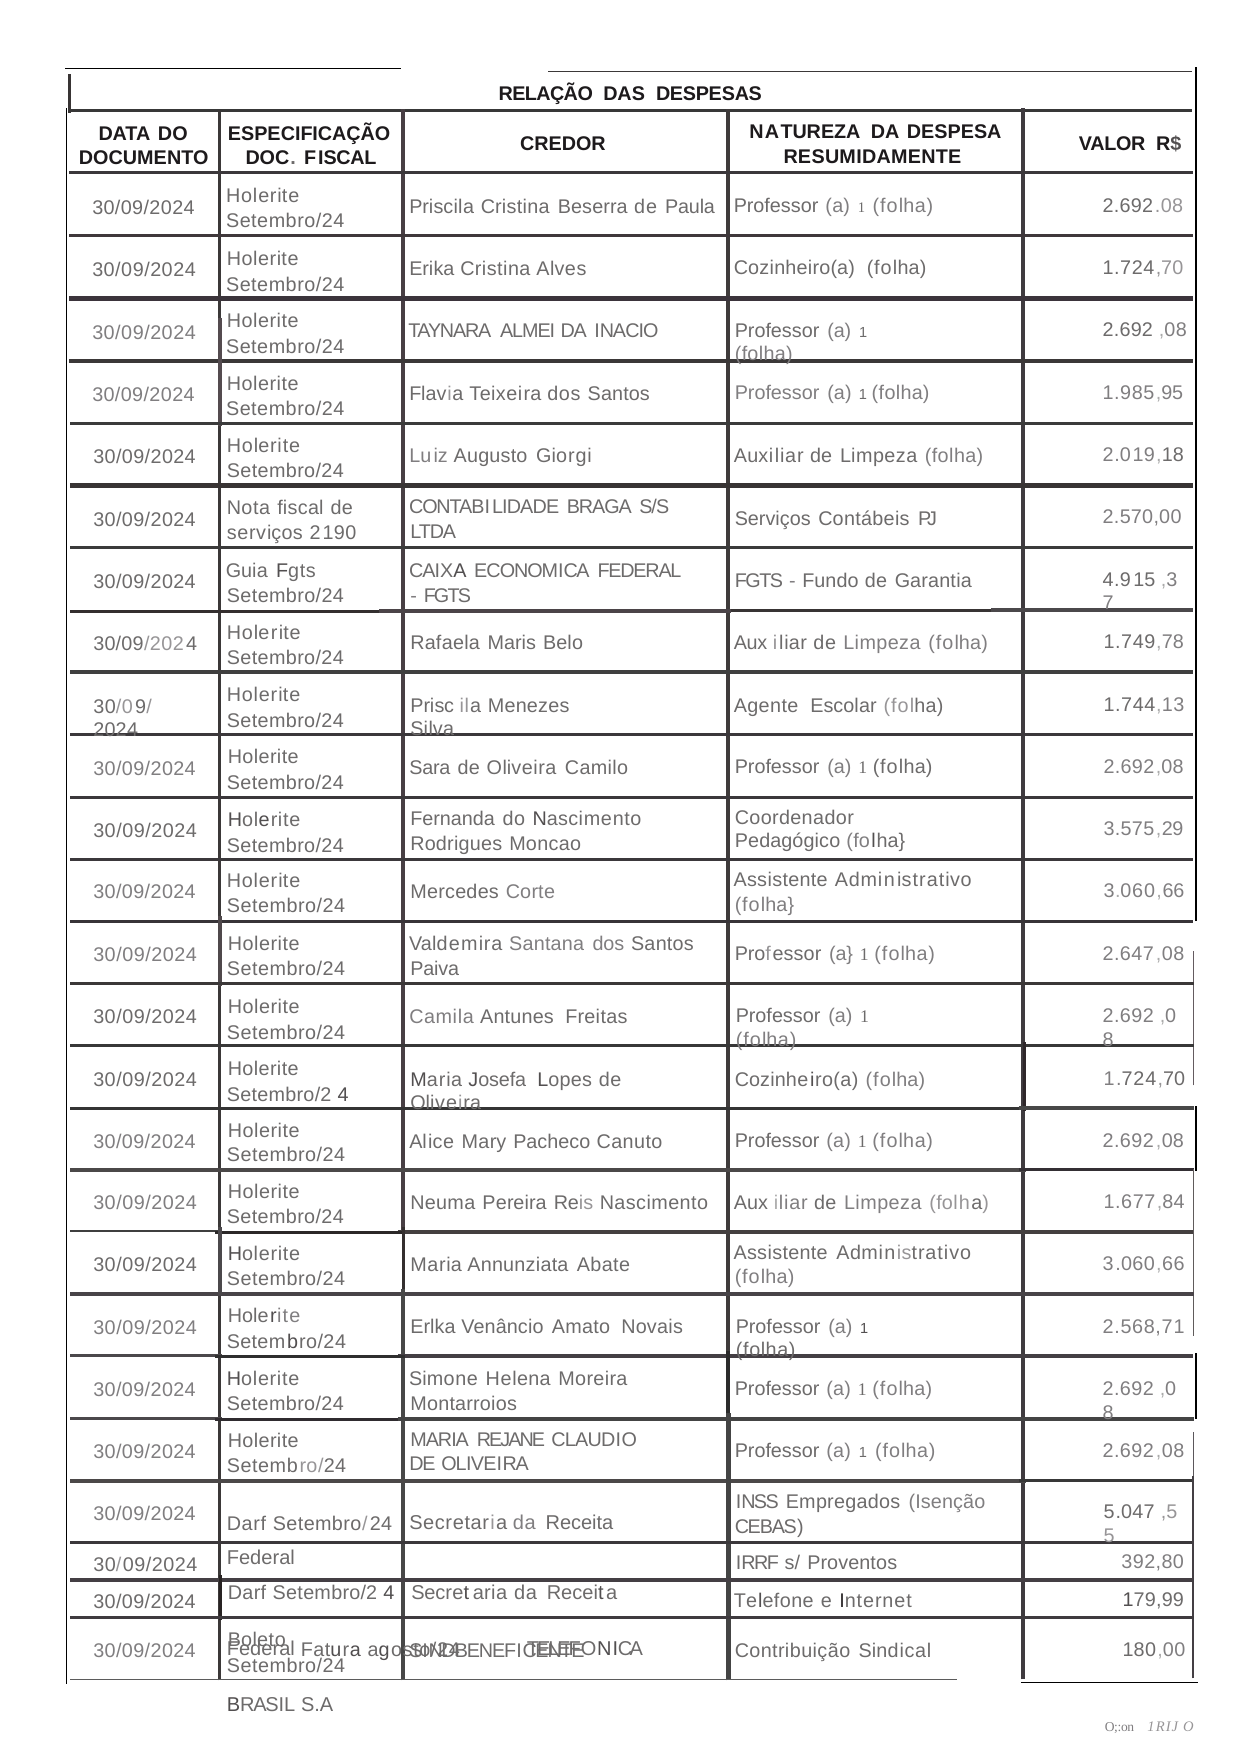

RELAÇÃO DAS DESPESAS
NATUREZA DA DESPESA RESUMIDAMENTE
DATA DO DOCUMENTO
ESPECIFICAÇÃO DOC. FISCAL
CREDOR
VALOR R$
Holerite Setembro/24
Professor (a) 1 (folha)
2.692.08
Priscila Cristina Beserra de Paula
30/09/2024
Holerite Setembro/24
Cozinheiro(a) (folha)
1.724,70
Erika Cristina Alves
30/09/2024
Holerite Setembro/24
2.692 ,08
TAYNARA ALMEI DA INACIO
Professor (a) 1 (folha)
30/09/2024
Holerite Setembro/24
Professor (a) 1 (folha)
1.985,95
Flavia Teixeira dos Santos
30/09/2024
Holerite Setembro/24
2.019,18
Luiz Augusto Giorgi
Auxiliar de Limpeza (folha)
30/09/2024
CONTABILIDADE BRAGA S/S LTDA
Nota fiscal de serviços 2190
2.570,00
Serviços Contábeis PJ
30/09/2024
CAIXA ECONOMICA FEDERAL - FGTS
Guia Fgts Setembro/24
4.915 ,37
FGTS - Fundo de Garantia
30/09/2024
Holerite Setembro/24
1.749,78
Rafaela Maris Belo
Aux iliar de Limpeza (folha)
30/09/2024
Holerite Setembro/24
1.744,13
Prisc ila Menezes Silva
Agente Escolar (folha)
30/09/ 2024
Holerite Setembro/24
Professor (a) 1 (folha)
2.692,08
Sara de Oliveira Camilo
30/09/2024
Holerite Setembro/24
Fernanda do Nascimento Rodrigues Moncao
Coordenador Pedagógico (folha}
3.575,29
30/09/2024
Assistente Administrativo (folha}
Holerite Setembro/24
3.060,66
30/09/2024
Mercedes Corte
Holerite Setembro/24
Valdemira Santana dos Santos Paiva
Professor (a} 1 (folha)
2.647,08
30/09/2024
Holerite Setembro/24
Professor (a) 1 (folha)
2.692 ,08
30/09/2024
Camila Antunes Freitas
Holerite Setembro/2 4
1.724,70
Maria Josefa Lopes de Oliveira
Cozinheiro(a) (folha)
30/09/2024
Holerite Setembro/24
Professor (a) 1 (folha)
2.692,08
30/09/2024
Alice Mary Pacheco Canuto
Holerite Setembro/24
1.677,84
30/09/2024
Neuma Pereira Reis Nascimento
Aux iliar de Limpeza (folha)
Holerite Setembro/24
Assistente Administrativo (folha)
3.060,66
30/09/2024
Maria Annunziata Abate
Holerite Setembro/24
Erlka Venâncio Amato Novais
Professor (a) 1 (folha)
2.568,71
30/09/2024
Holerite Setembro/24
Simone Helena Moreira Montarroios
Professor (a) 1 (folha)
2.692 ,08
30/09/2024
Holerite Setembro/24
MARIA REJANE CLAUDIO DE OLIVEIRA
Professor (a) 1 (folha)
2.692,08
30/09/2024
INSS Empregados (Isenção CEBAS)
5.047 ,55
30/09/2024
Darf Setembro/24 Secretaria da Receita Federal
392,80
Darf Setembro/2 4 Secretaria da Receita Federal Fatura agosto/24	TELEFONICA BRASIL S.A
IRRF s/ Proventos
30/09/2024
179,99
Telefone e Internet
30/09/2024
Boleto Setembro/24
180,00
30/09/2024
SINDBENEFICENTE
Contribuição Sindical
O;:on 1RIJ O